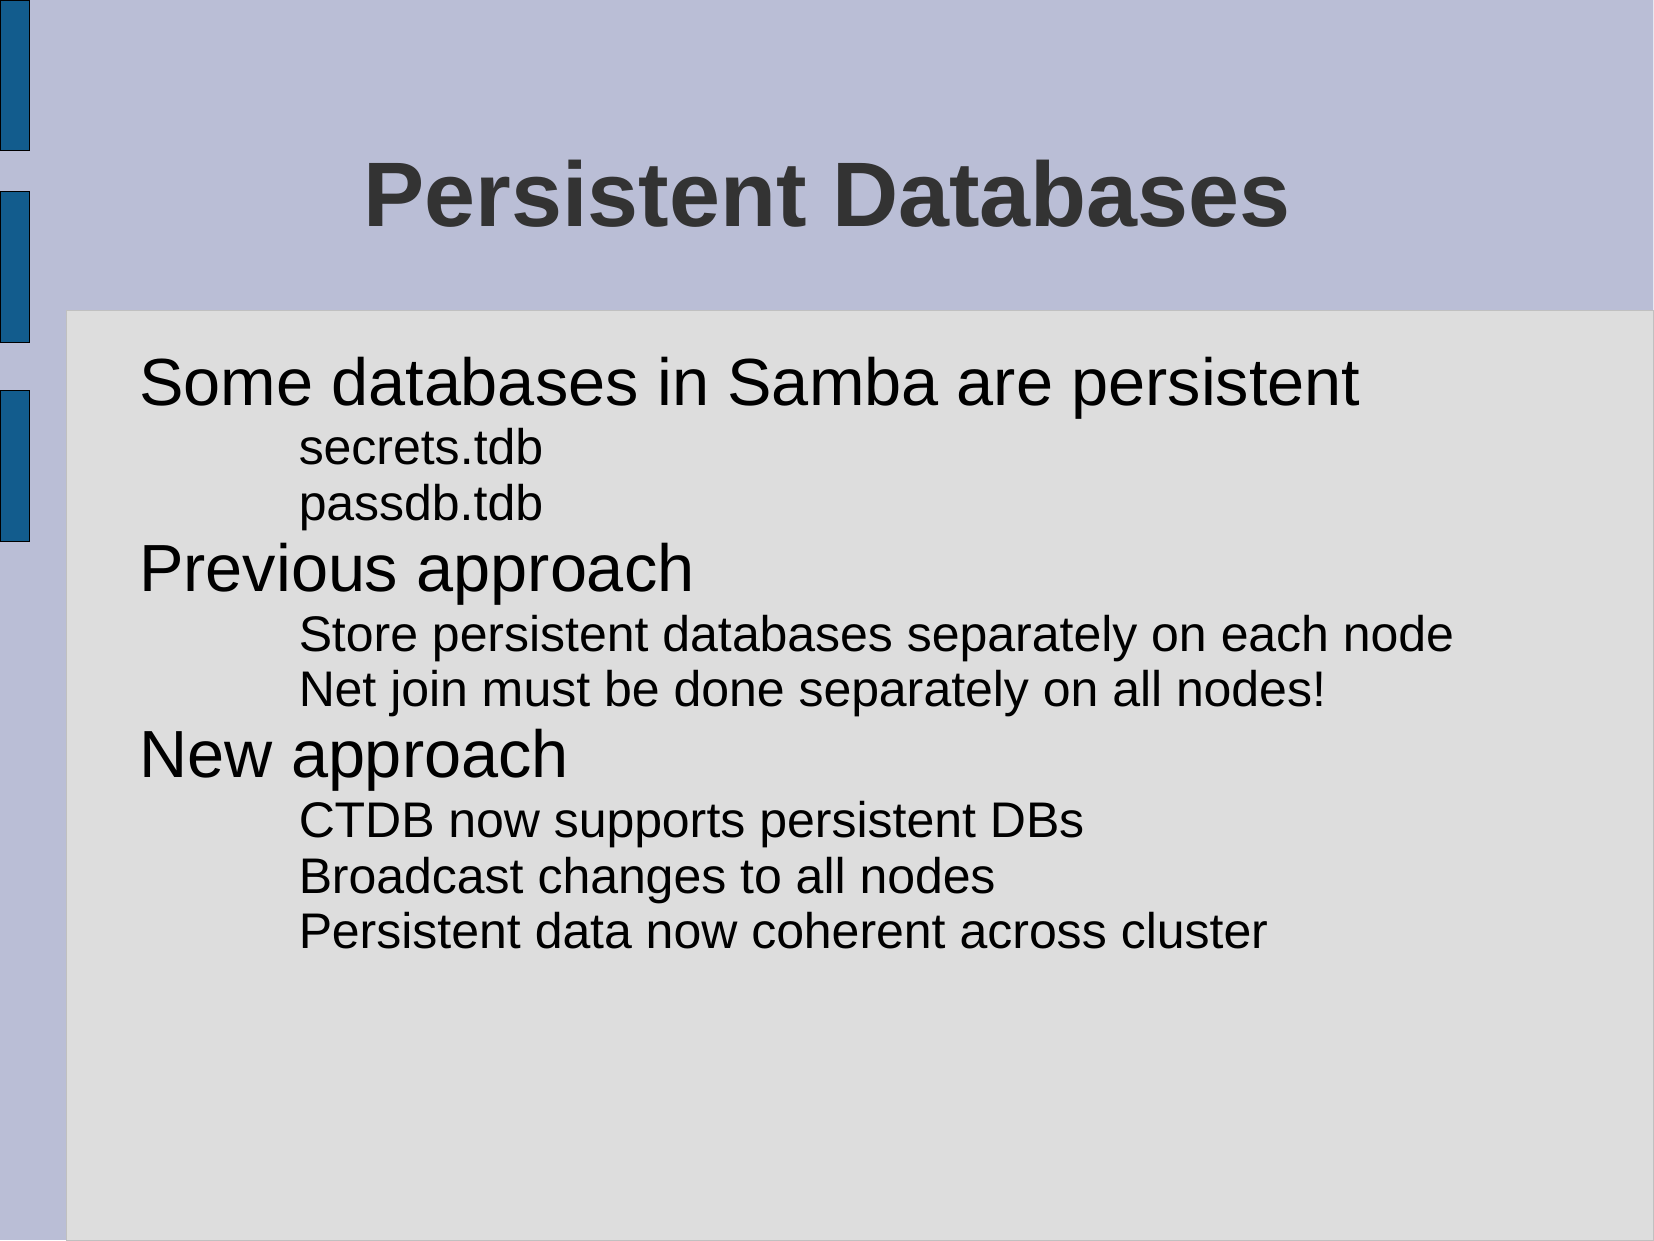

# Persistent Databases
Some databases in Samba are persistent
secrets.tdb
passdb.tdb
Previous approach
Store persistent databases separately on each node
Net join must be done separately on all nodes!
New approach
CTDB now supports persistent DBs
Broadcast changes to all nodes
Persistent data now coherent across cluster